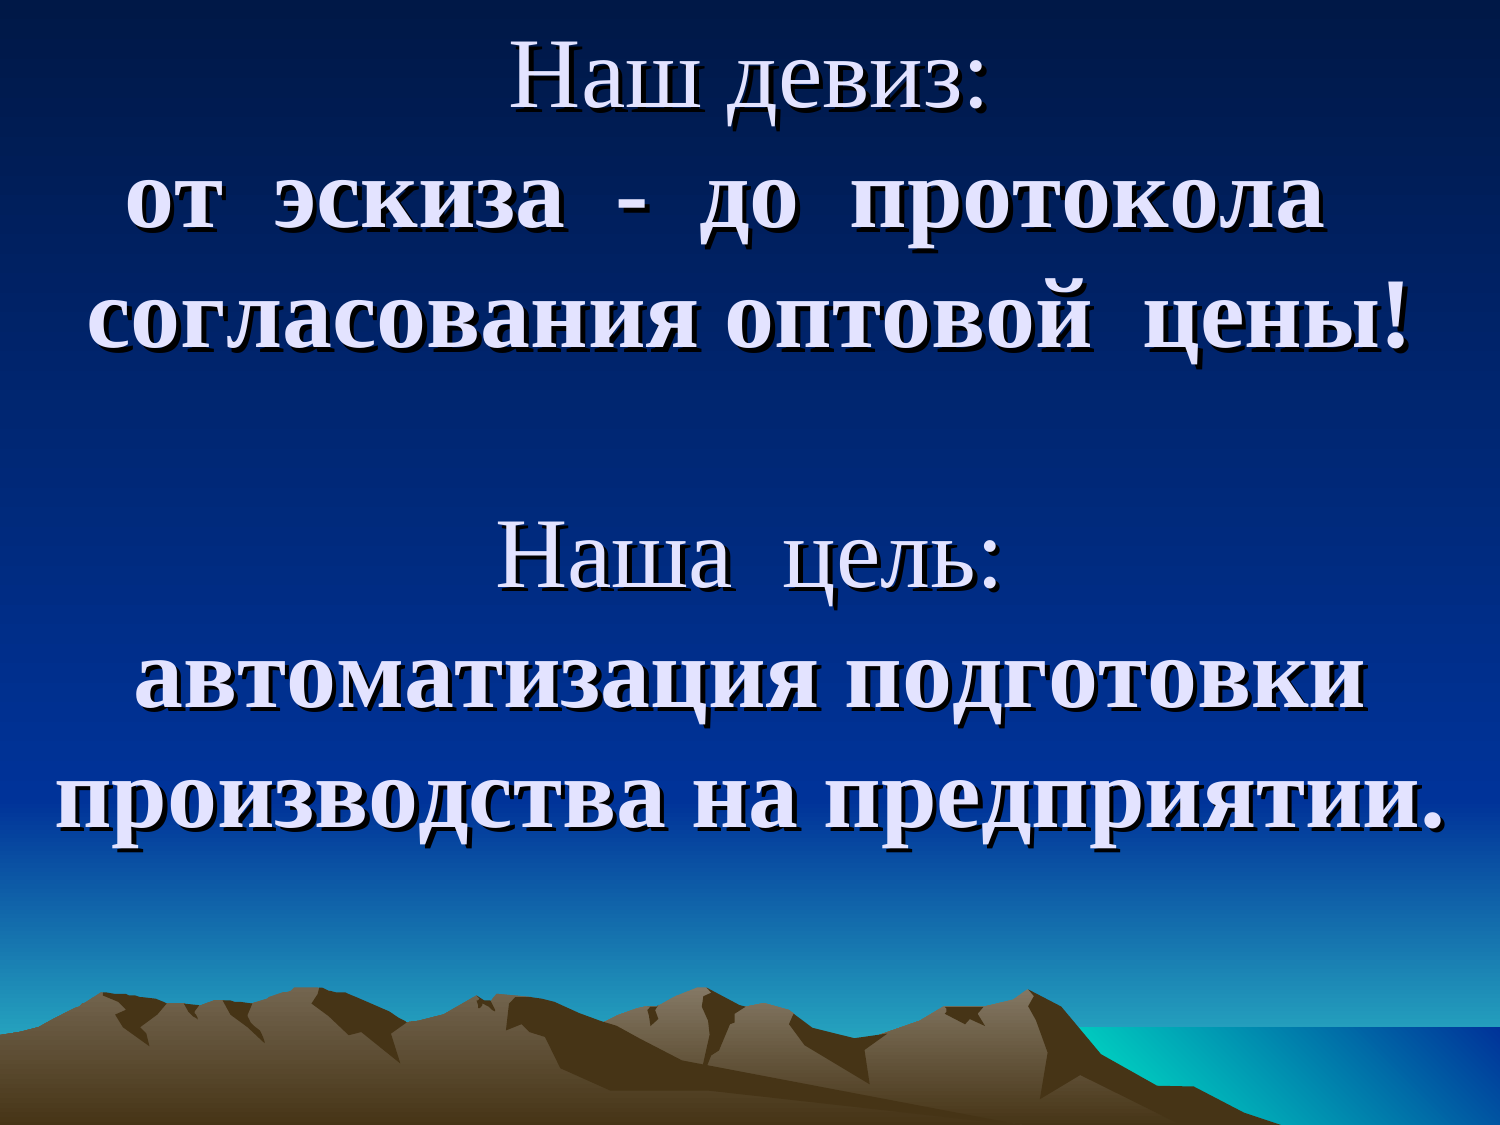

Наш девиз:
от эскиза - до протокола
согласования оптовой цены!
Наша цель:
автоматизация подготовки производства на предприятии.